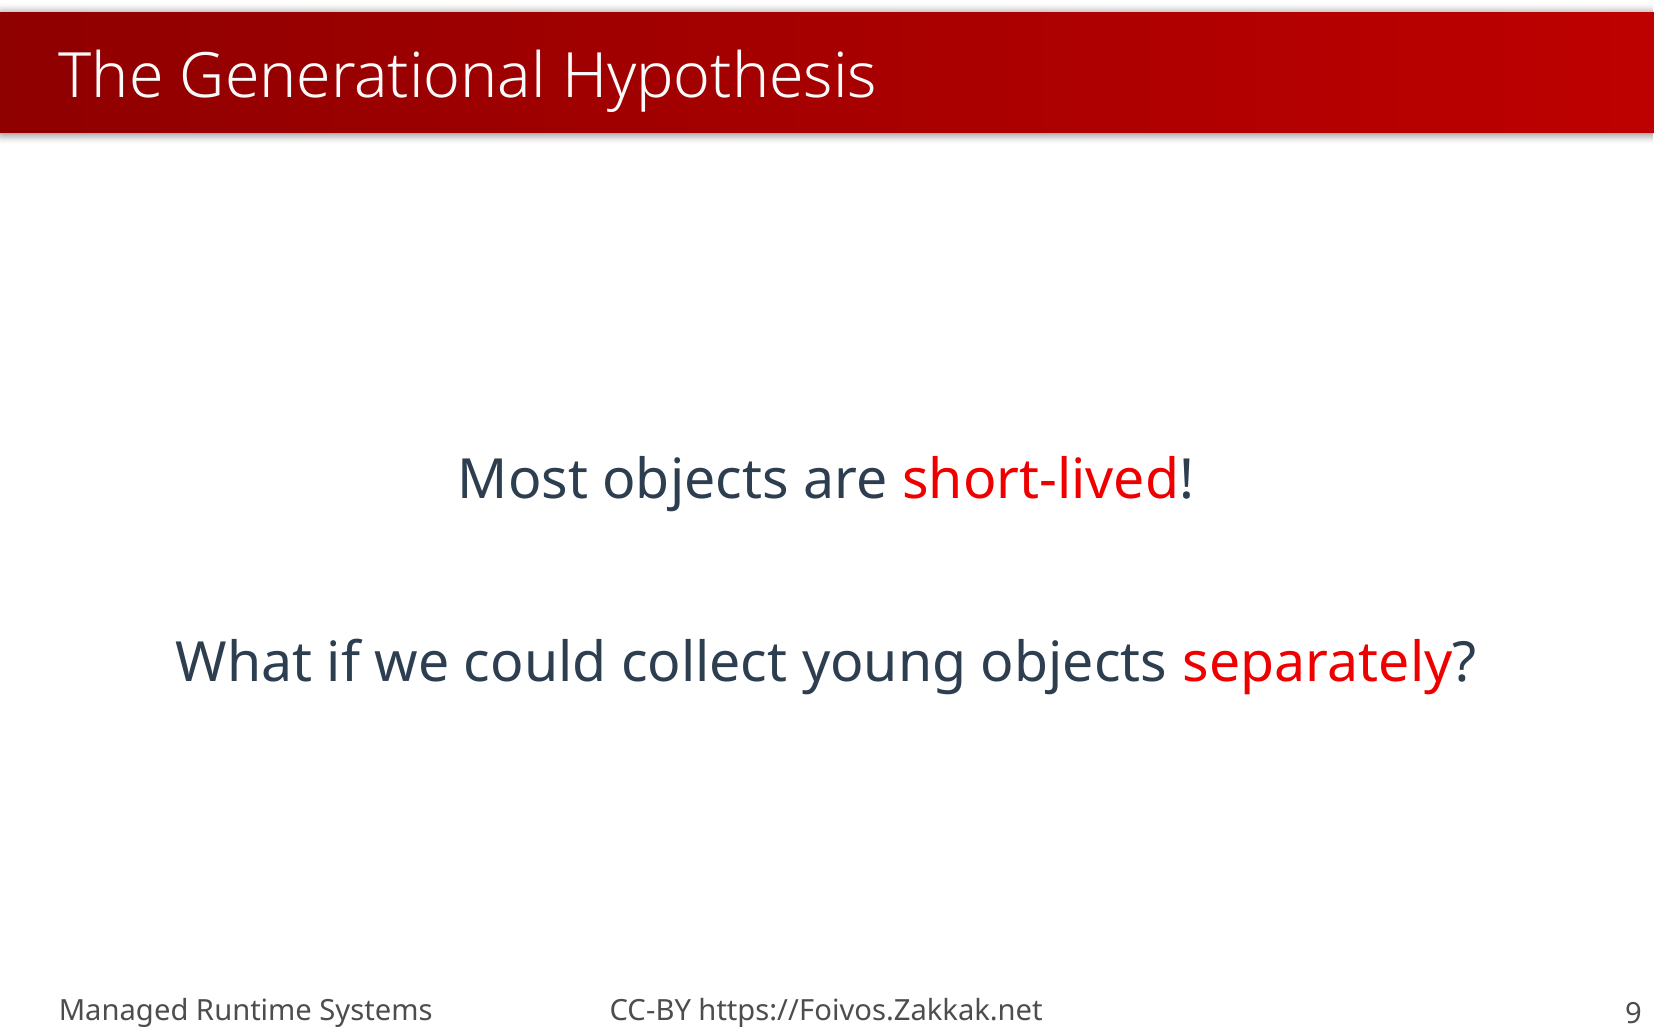

# The Generational Hypothesis
Most objects are short-lived!
What if we could collect young objects separately?
Managed Runtime Systems
CC-BY https://Foivos.Zakkak.net
9